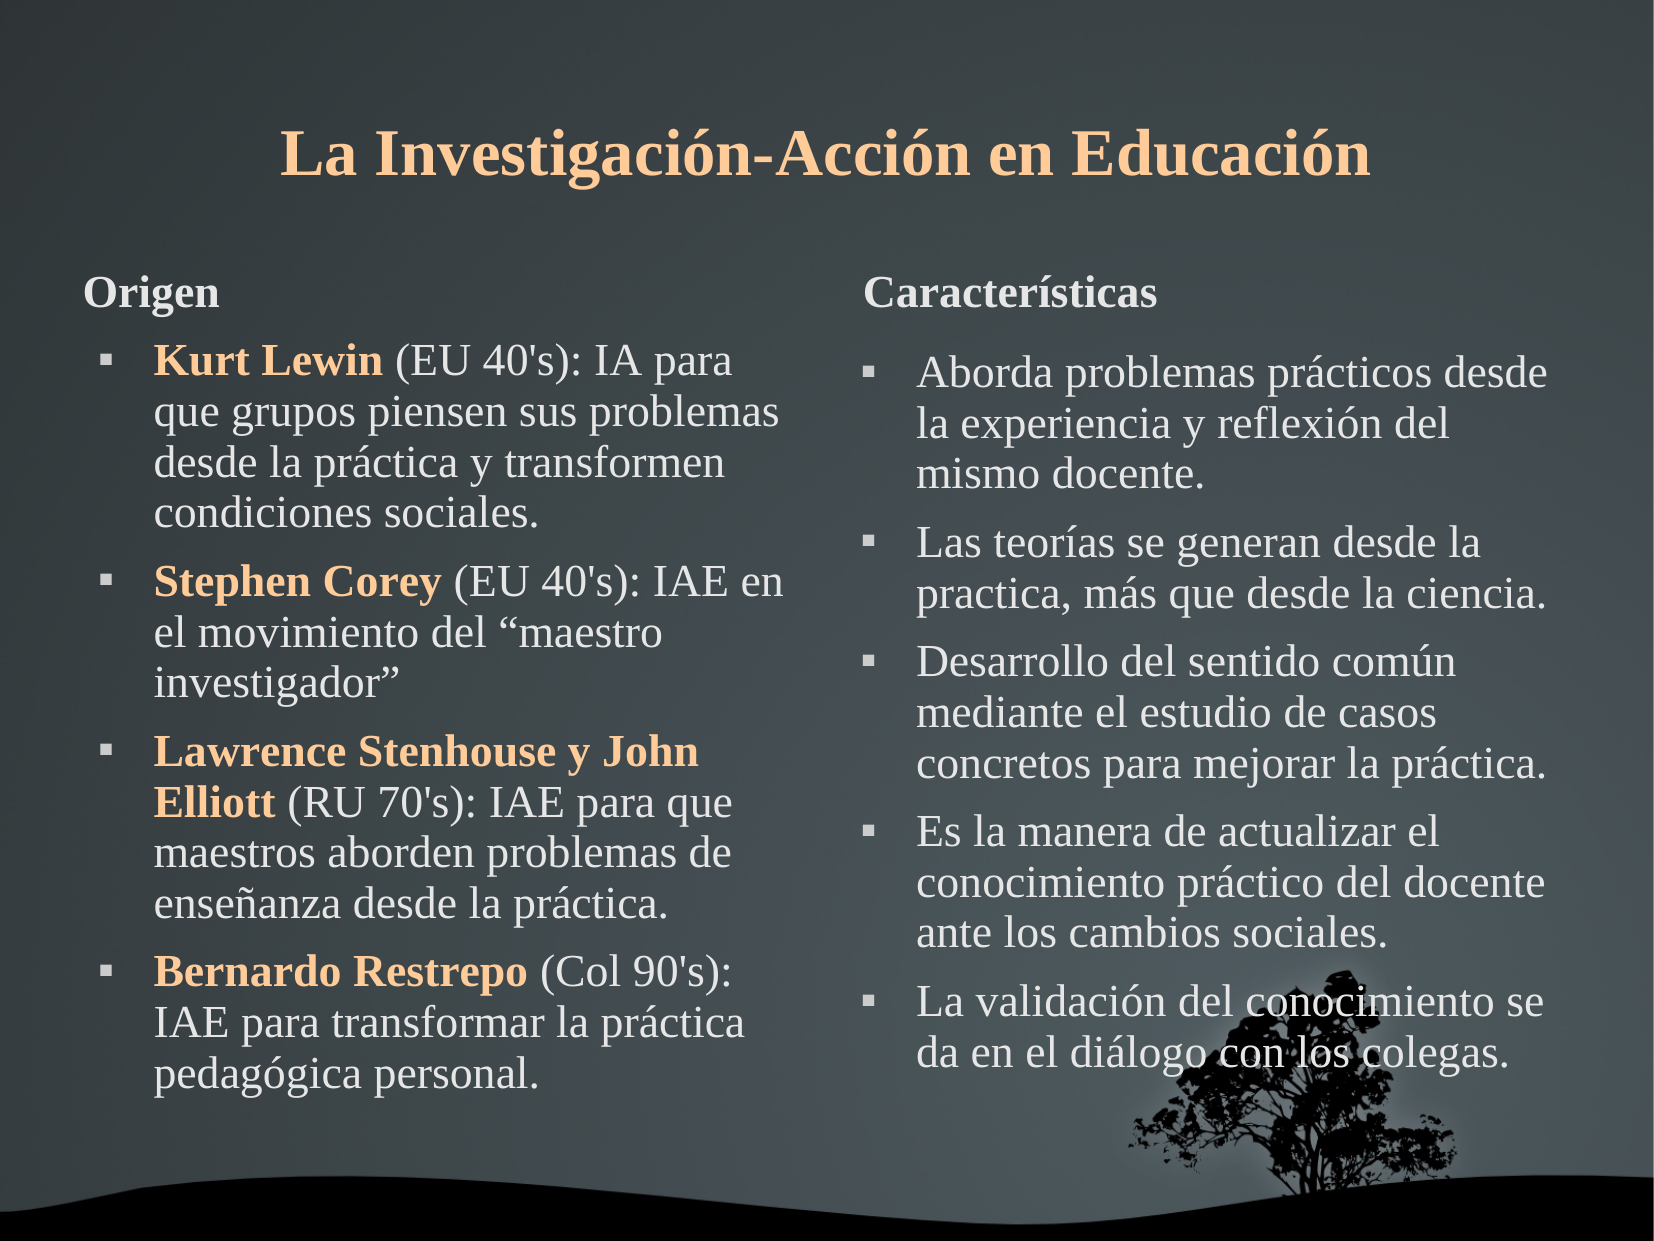

# La Investigación-Acción en Educación
Origen
Kurt Lewin (EU 40's): IA para que grupos piensen sus problemas desde la práctica y transformen condiciones sociales.
Stephen Corey (EU 40's): IAE en el movimiento del “maestro investigador”
Lawrence Stenhouse y John Elliott (RU 70's): IAE para que maestros aborden problemas de enseñanza desde la práctica.
Bernardo Restrepo (Col 90's): IAE para transformar la práctica pedagógica personal.
Características
Aborda problemas prácticos desde la experiencia y reflexión del mismo docente.
Las teorías se generan desde la practica, más que desde la ciencia.
Desarrollo del sentido común mediante el estudio de casos concretos para mejorar la práctica.
Es la manera de actualizar el conocimiento práctico del docente ante los cambios sociales.
La validación del conocimiento se da en el diálogo con los colegas.